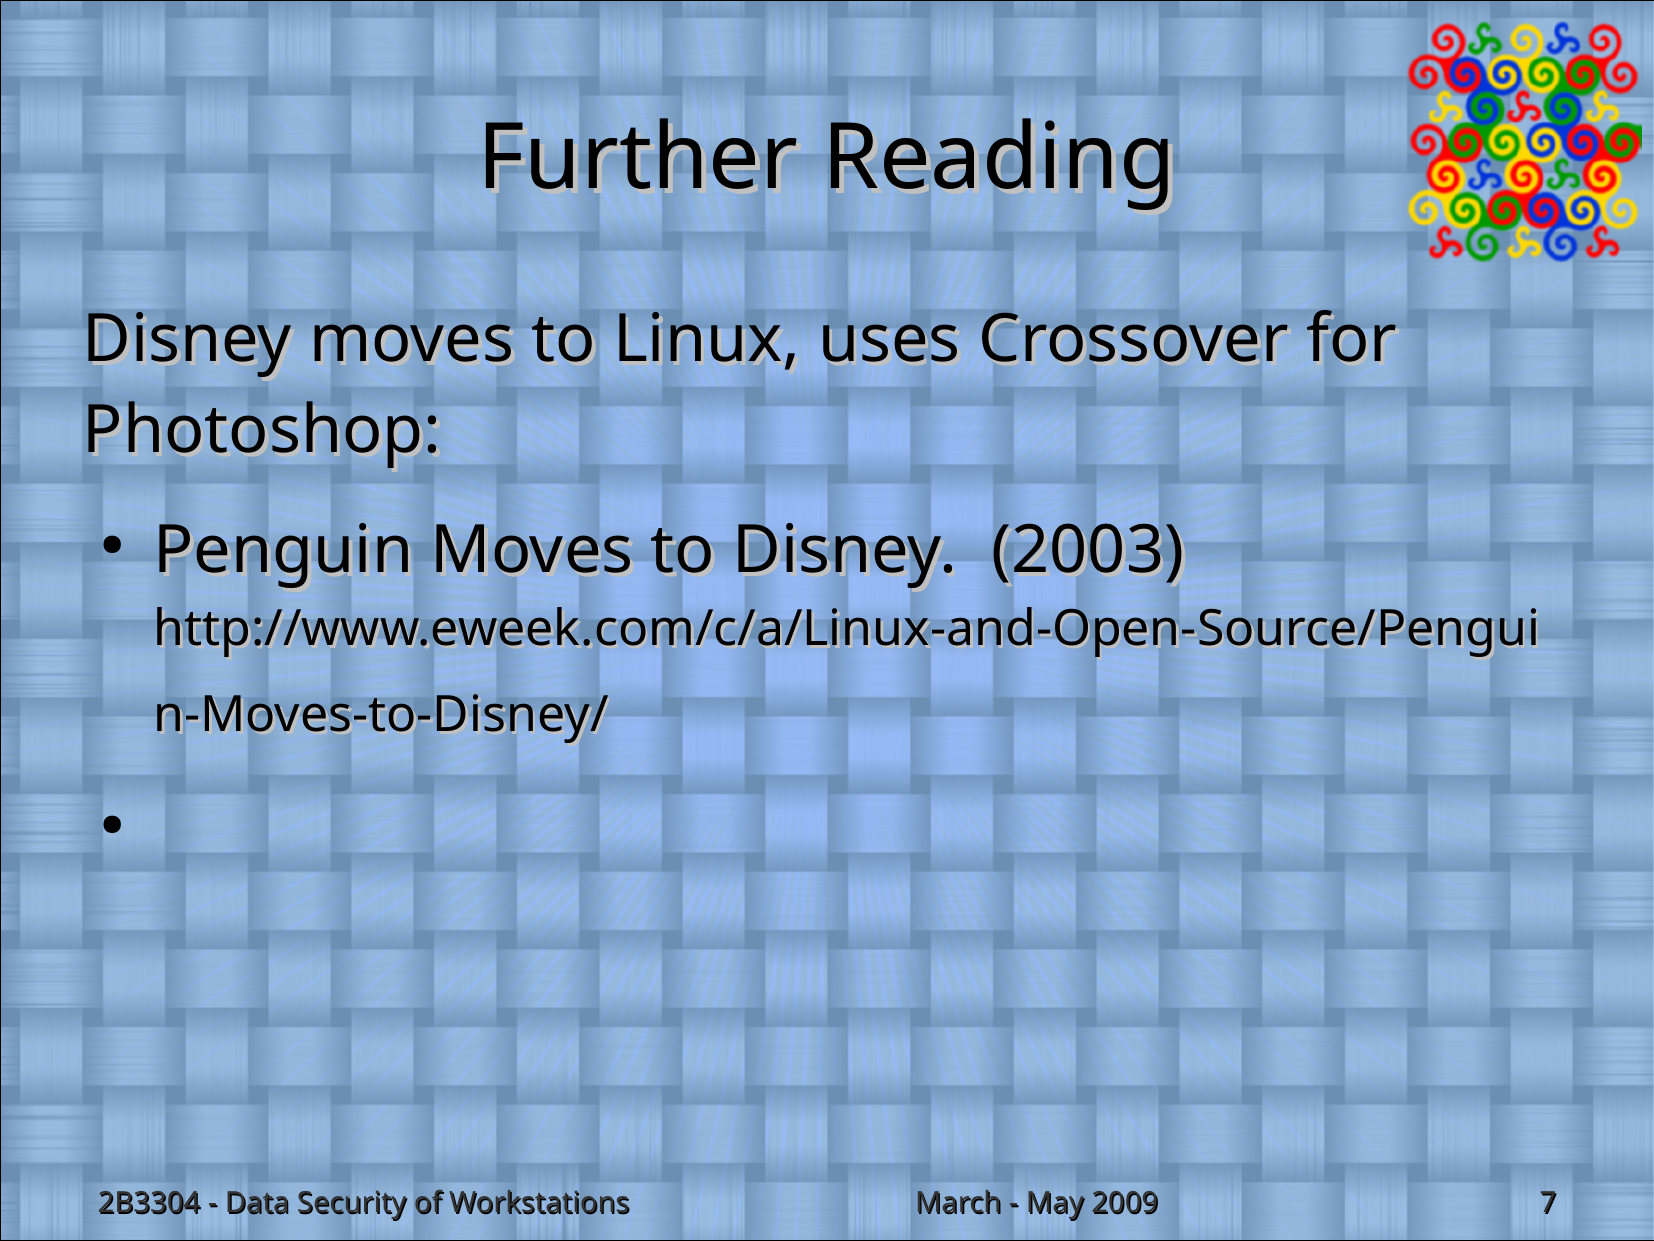

# Further Reading
Disney moves to Linux, uses Crossover for Photoshop:
Penguin Moves to Disney. (2003)
http://www.eweek.com/c/a/Linux-and-Open-Source/Penguin-Moves-to-Disney/